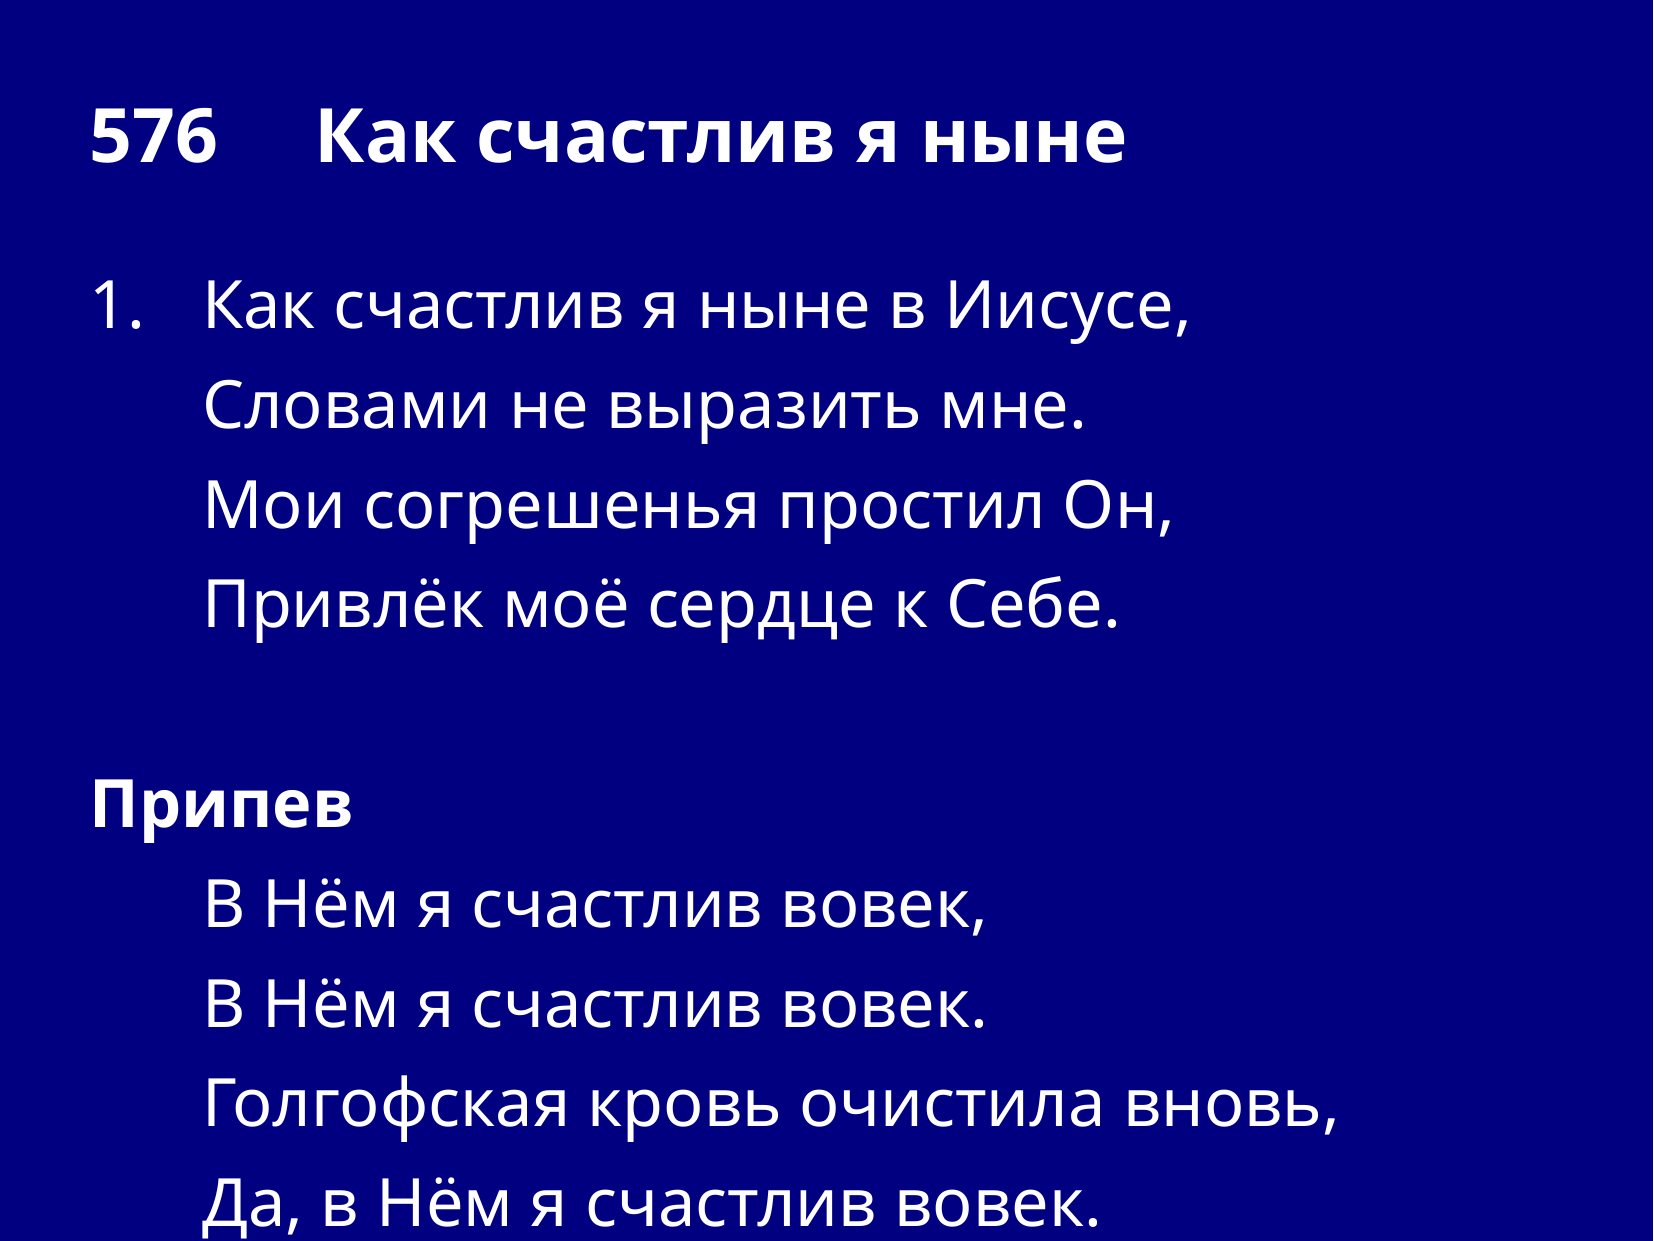

576	Как счастлив я ныне
1.	Как счастлив я ныне в Иисусе,
	Словами не выразить мне.
	Мои согрешенья простил Он,
	Привлёк моё сердце к Себе.
Припев
	В Нём я счастлив вовек,
	В Нём я счастлив вовек.
	Голгофская кровь очистила вновь,
	Да, в Нём я счастлив вовек.